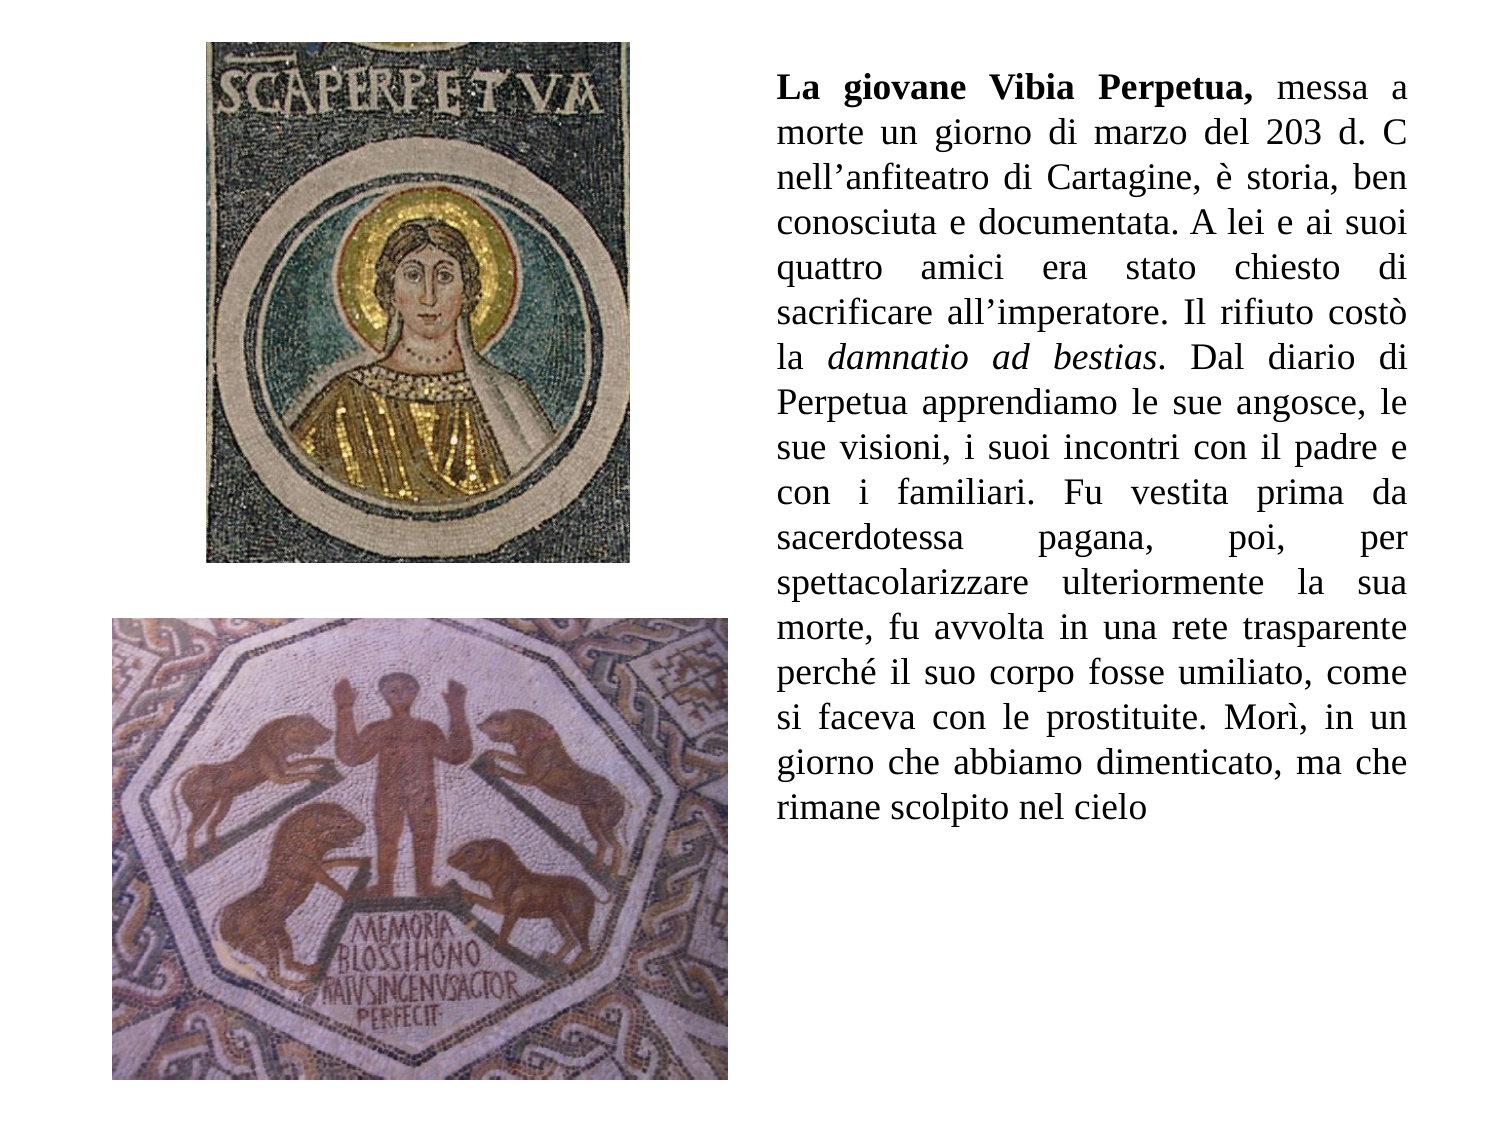

La giovane Vibia Perpetua, messa a morte un giorno di marzo del 203 d. C nell’anfiteatro di Cartagine, è storia, ben conosciuta e documentata. A lei e ai suoi quattro amici era stato chiesto di sacrificare all’imperatore. Il rifiuto costò la damnatio ad bestias. Dal diario di Perpetua apprendiamo le sue angosce, le sue visioni, i suoi incontri con il padre e con i familiari. Fu vestita prima da sacerdotessa pagana, poi, per spettacolarizzare ulteriormente la sua morte, fu avvolta in una rete trasparente perché il suo corpo fosse umiliato, come si faceva con le prostituite. Morì, in un giorno che abbiamo dimenticato, ma che rimane scolpito nel cielo